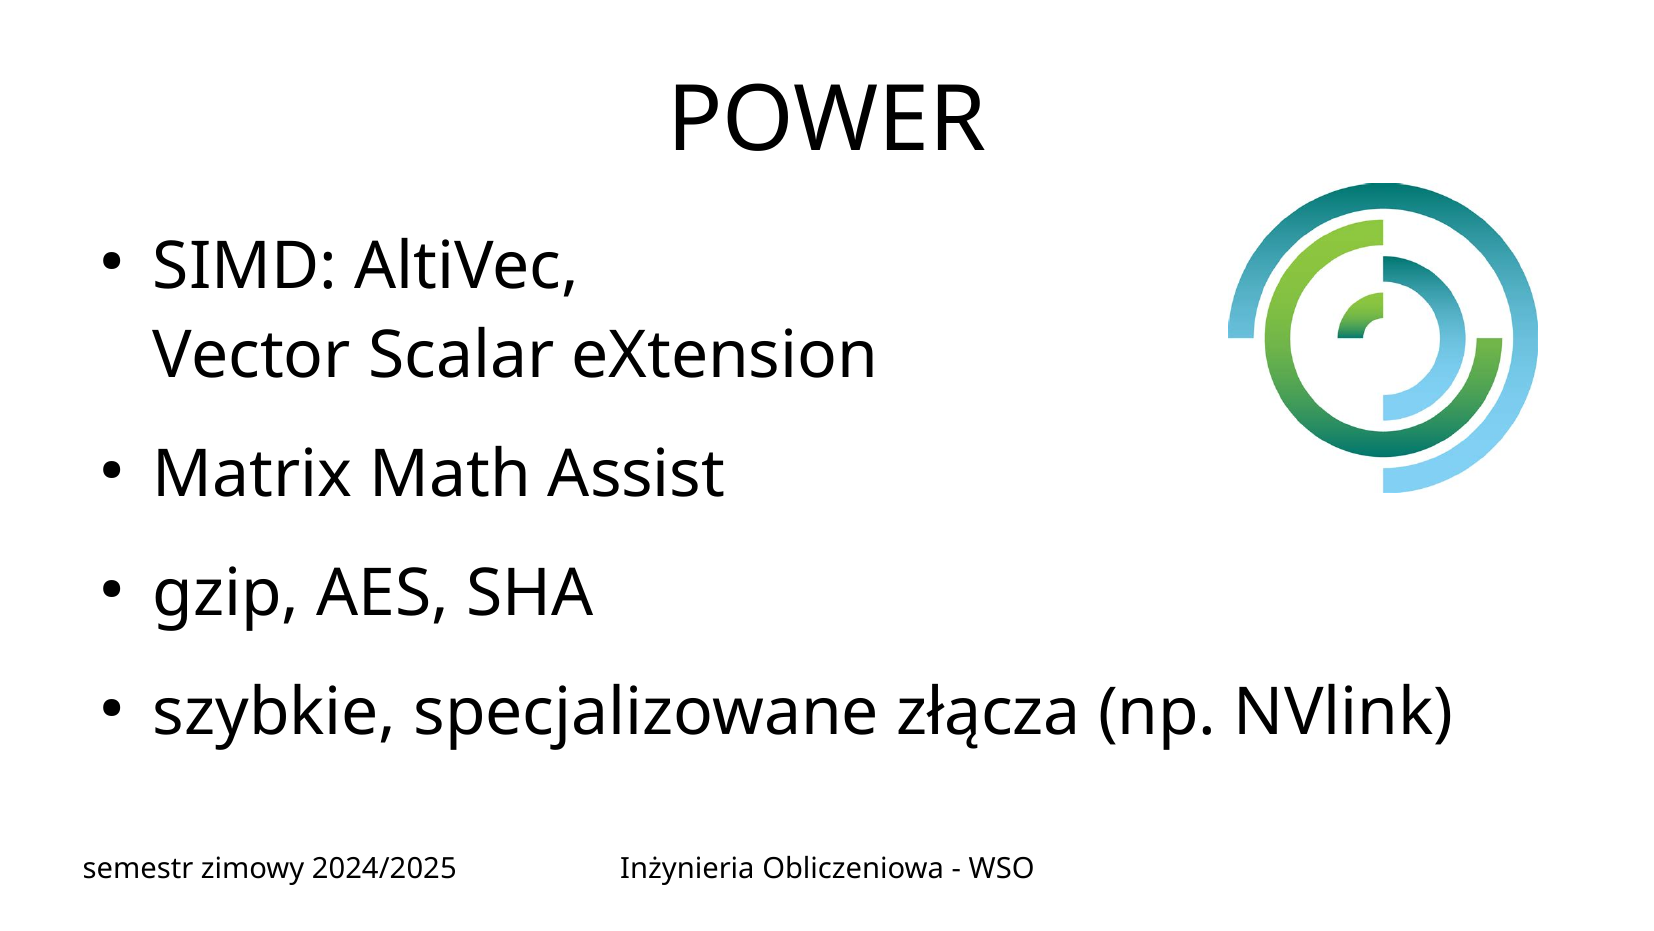

# POWER
SIMD: AltiVec,
Vector Scalar eXtension
Matrix Math Assist
gzip, AES, SHA
szybkie, specjalizowane złącza (np. NVlink)
semestr zimowy 2024/2025
Inżynieria Obliczeniowa - WSO